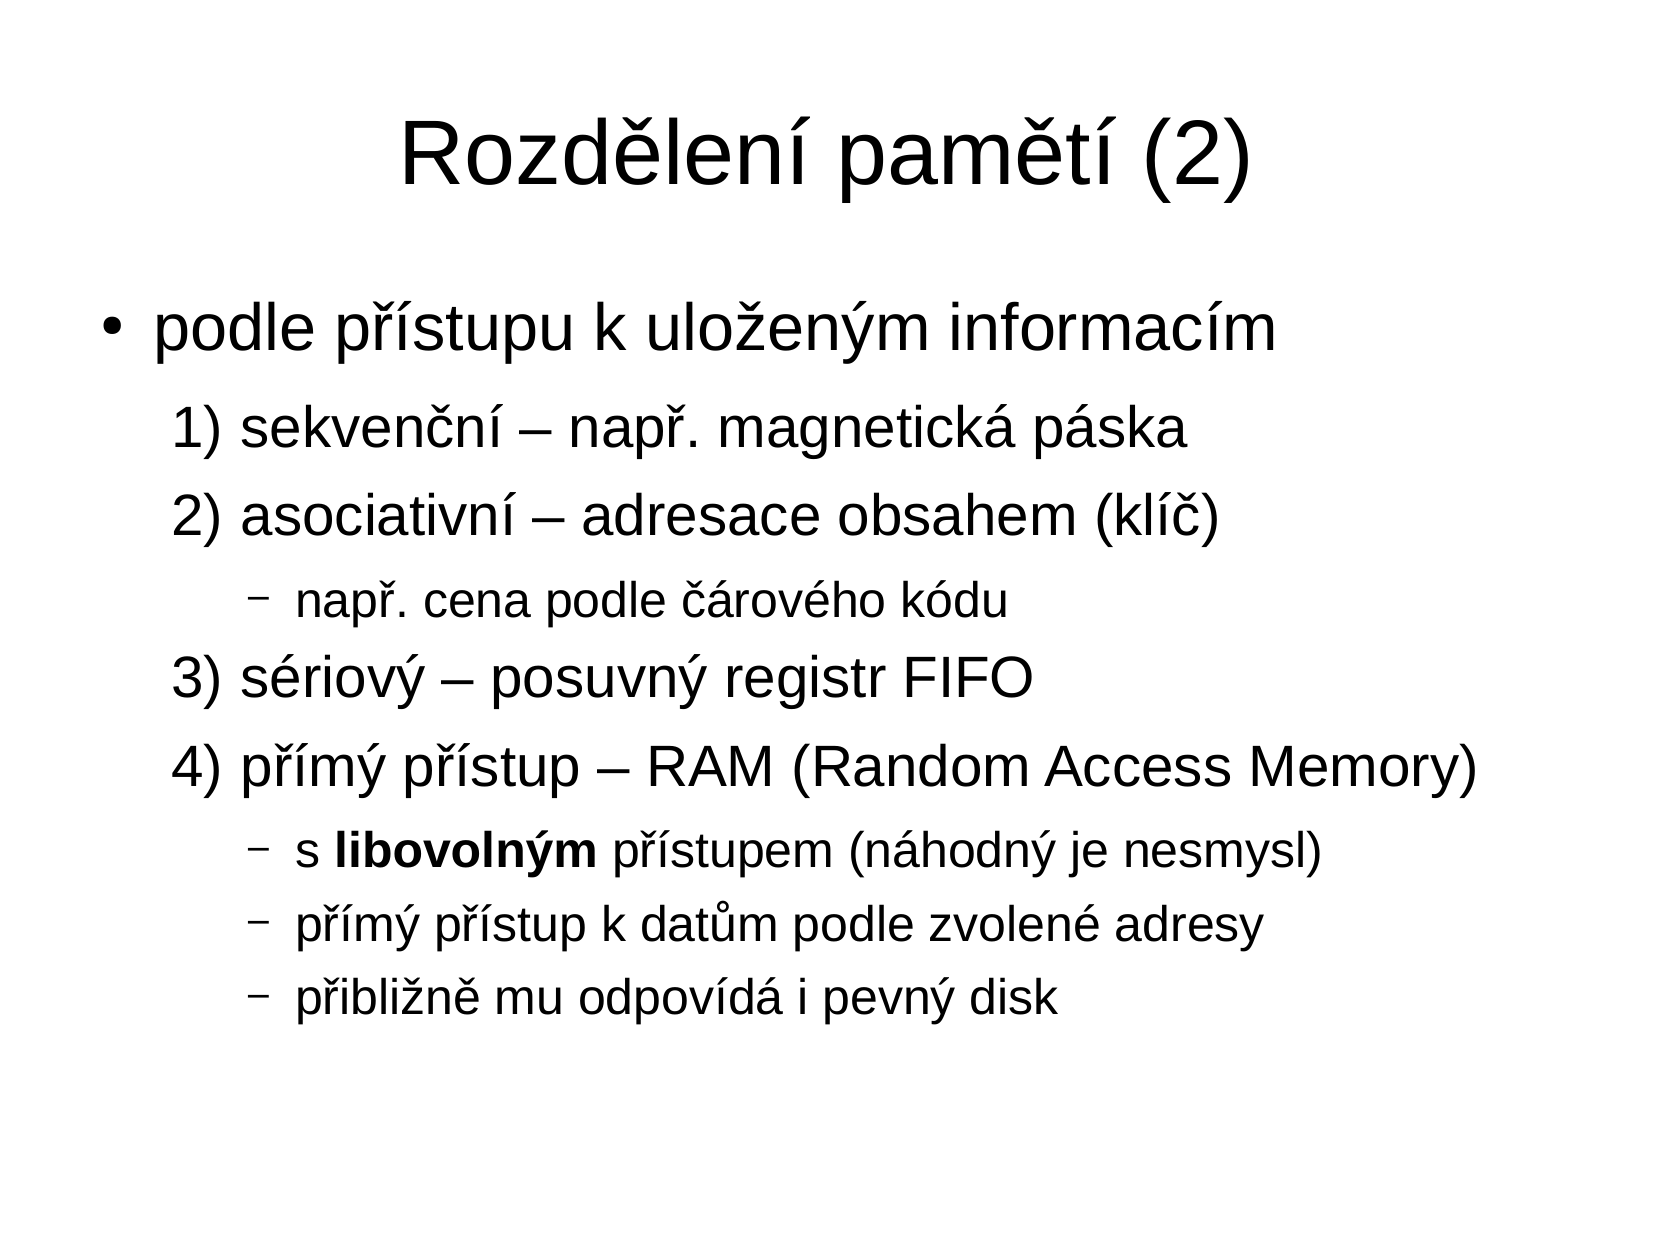

# Rozdělení pamětí (2)
podle přístupu k uloženým informacím
 sekvenční – např. magnetická páska
 asociativní – adresace obsahem (klíč)
např. cena podle čárového kódu
 sériový – posuvný registr FIFO
 přímý přístup – RAM (Random Access Memory)
s libovolným přístupem (náhodný je nesmysl)
přímý přístup k datům podle zvolené adresy
přibližně mu odpovídá i pevný disk